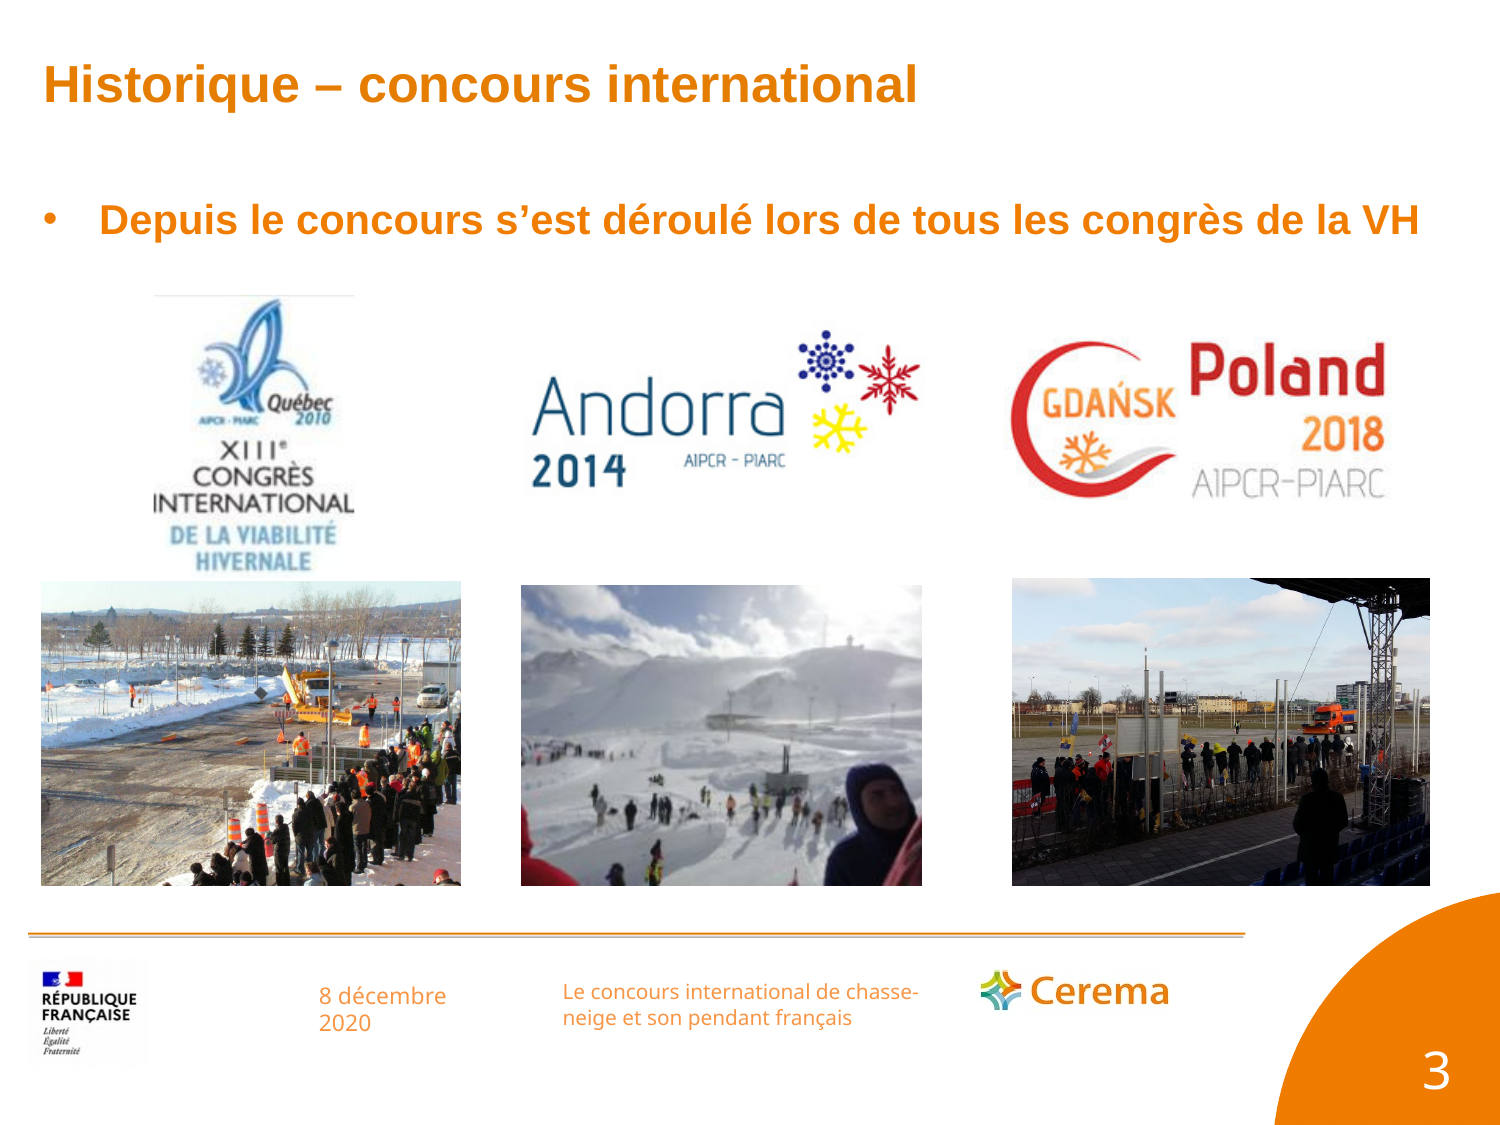

# Historique – concours international
Depuis le concours s’est déroulé lors de tous les congrès de la VH
Le concours international de chasse-neige et son pendant français
8 décembre 2020